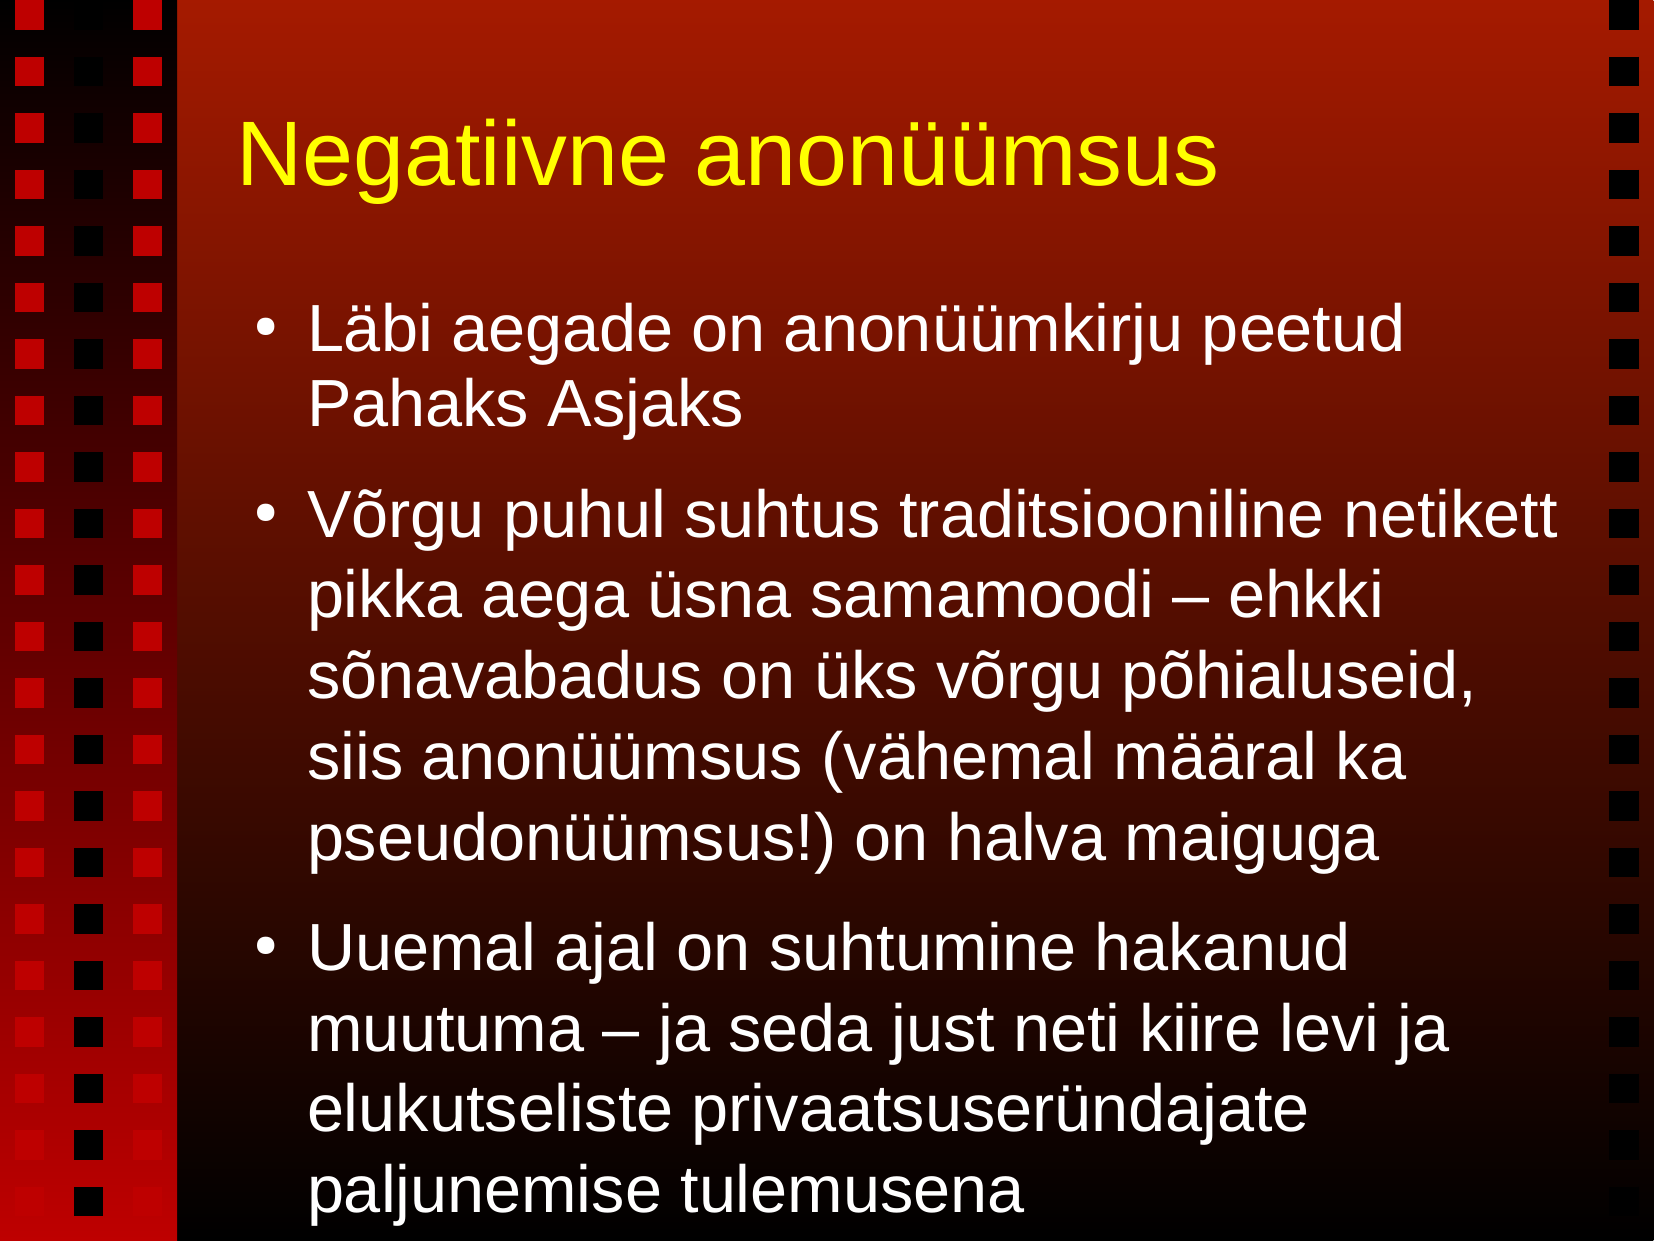

# Negatiivne anonüümsus
Läbi aegade on anonüümkirju peetud Pahaks Asjaks
Võrgu puhul suhtus traditsiooniline netikett pikka aega üsna samamoodi – ehkki sõnavabadus on üks võrgu põhialuseid, siis anonüümsus (vähemal määral ka pseudonüümsus!) on halva maiguga
Uuemal ajal on suhtumine hakanud muutuma – ja seda just neti kiire levi ja elukutseliste privaatsuseründajate paljunemise tulemusena